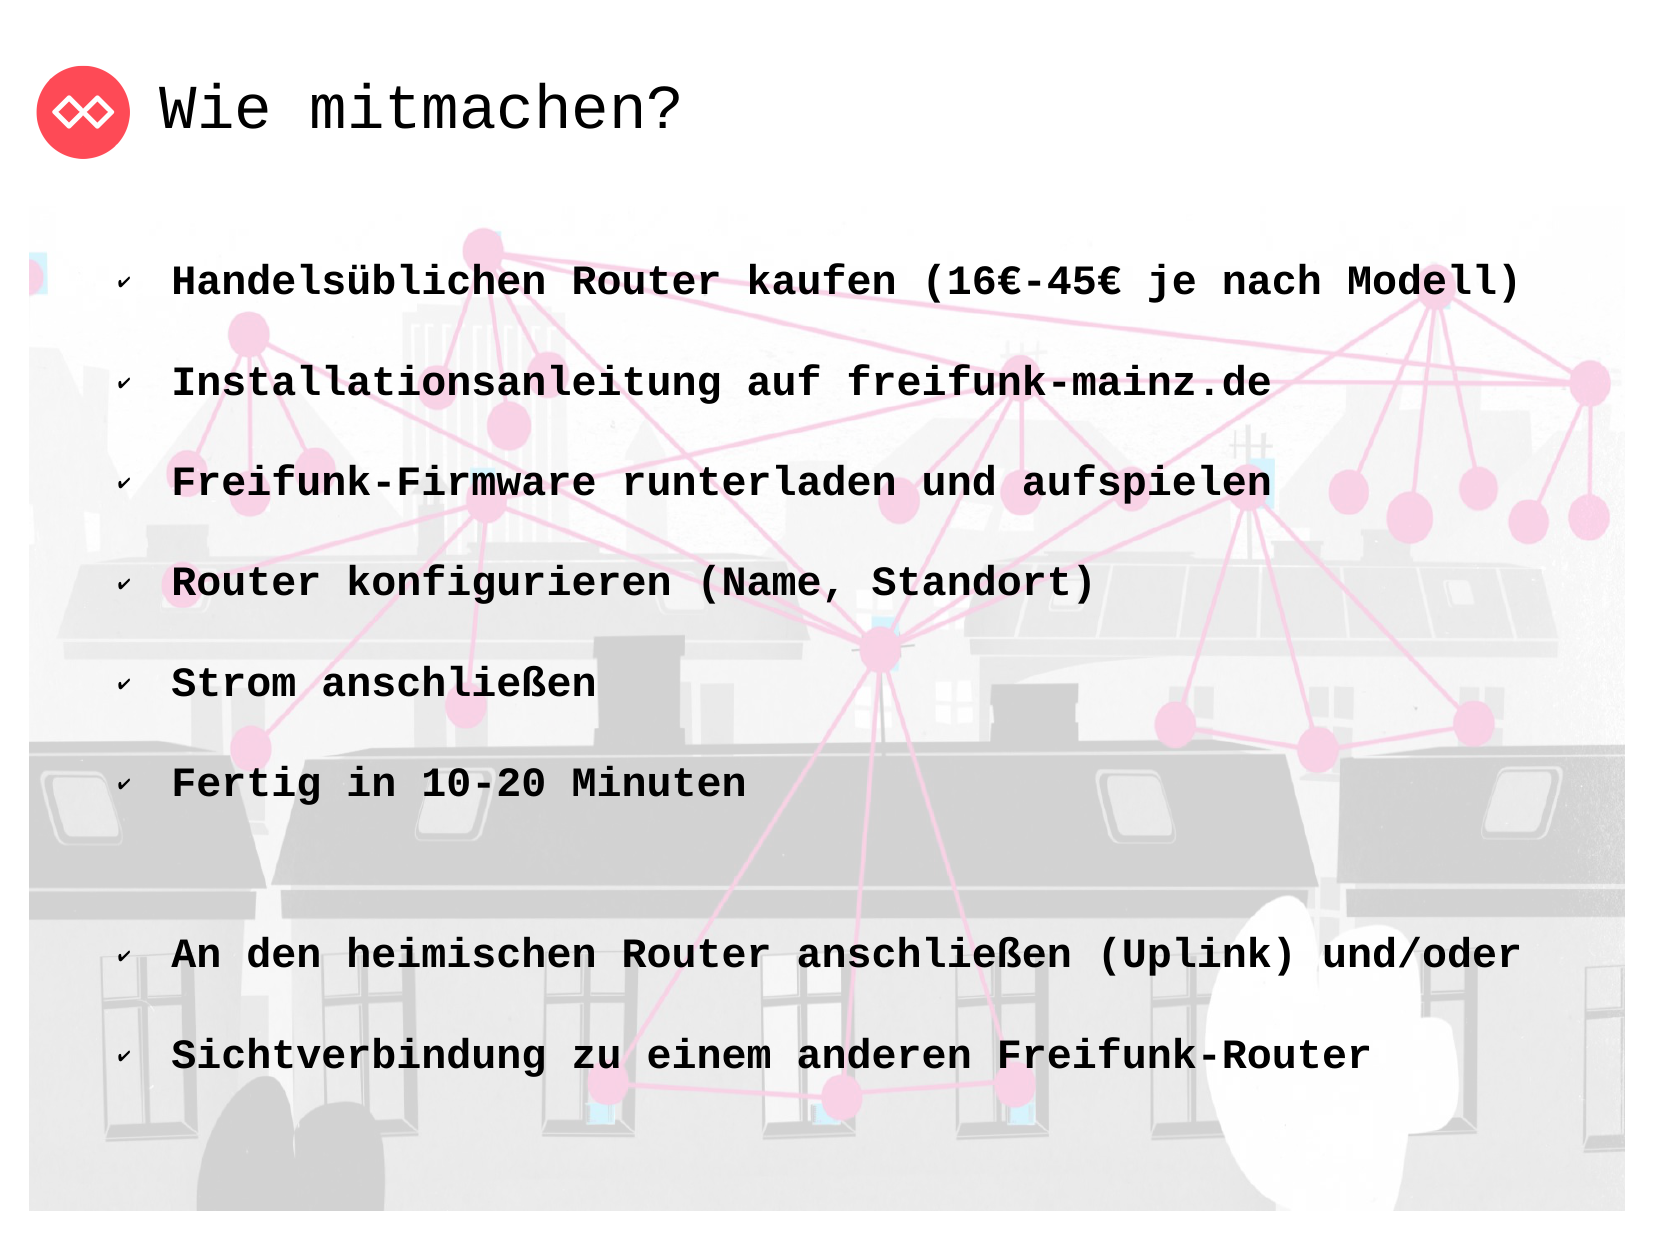

Wie mitmachen?
# Handelsüblichen Router kaufen (16€-45€ je nach Modell)
Installationsanleitung auf freifunk-mainz.de
Freifunk-Firmware runterladen und aufspielen
Router konfigurieren (Name, Standort)
Strom anschließen
Fertig in 10-20 Minuten
An den heimischen Router anschließen (Uplink) und/oder
Sichtverbindung zu einem anderen Freifunk-Router